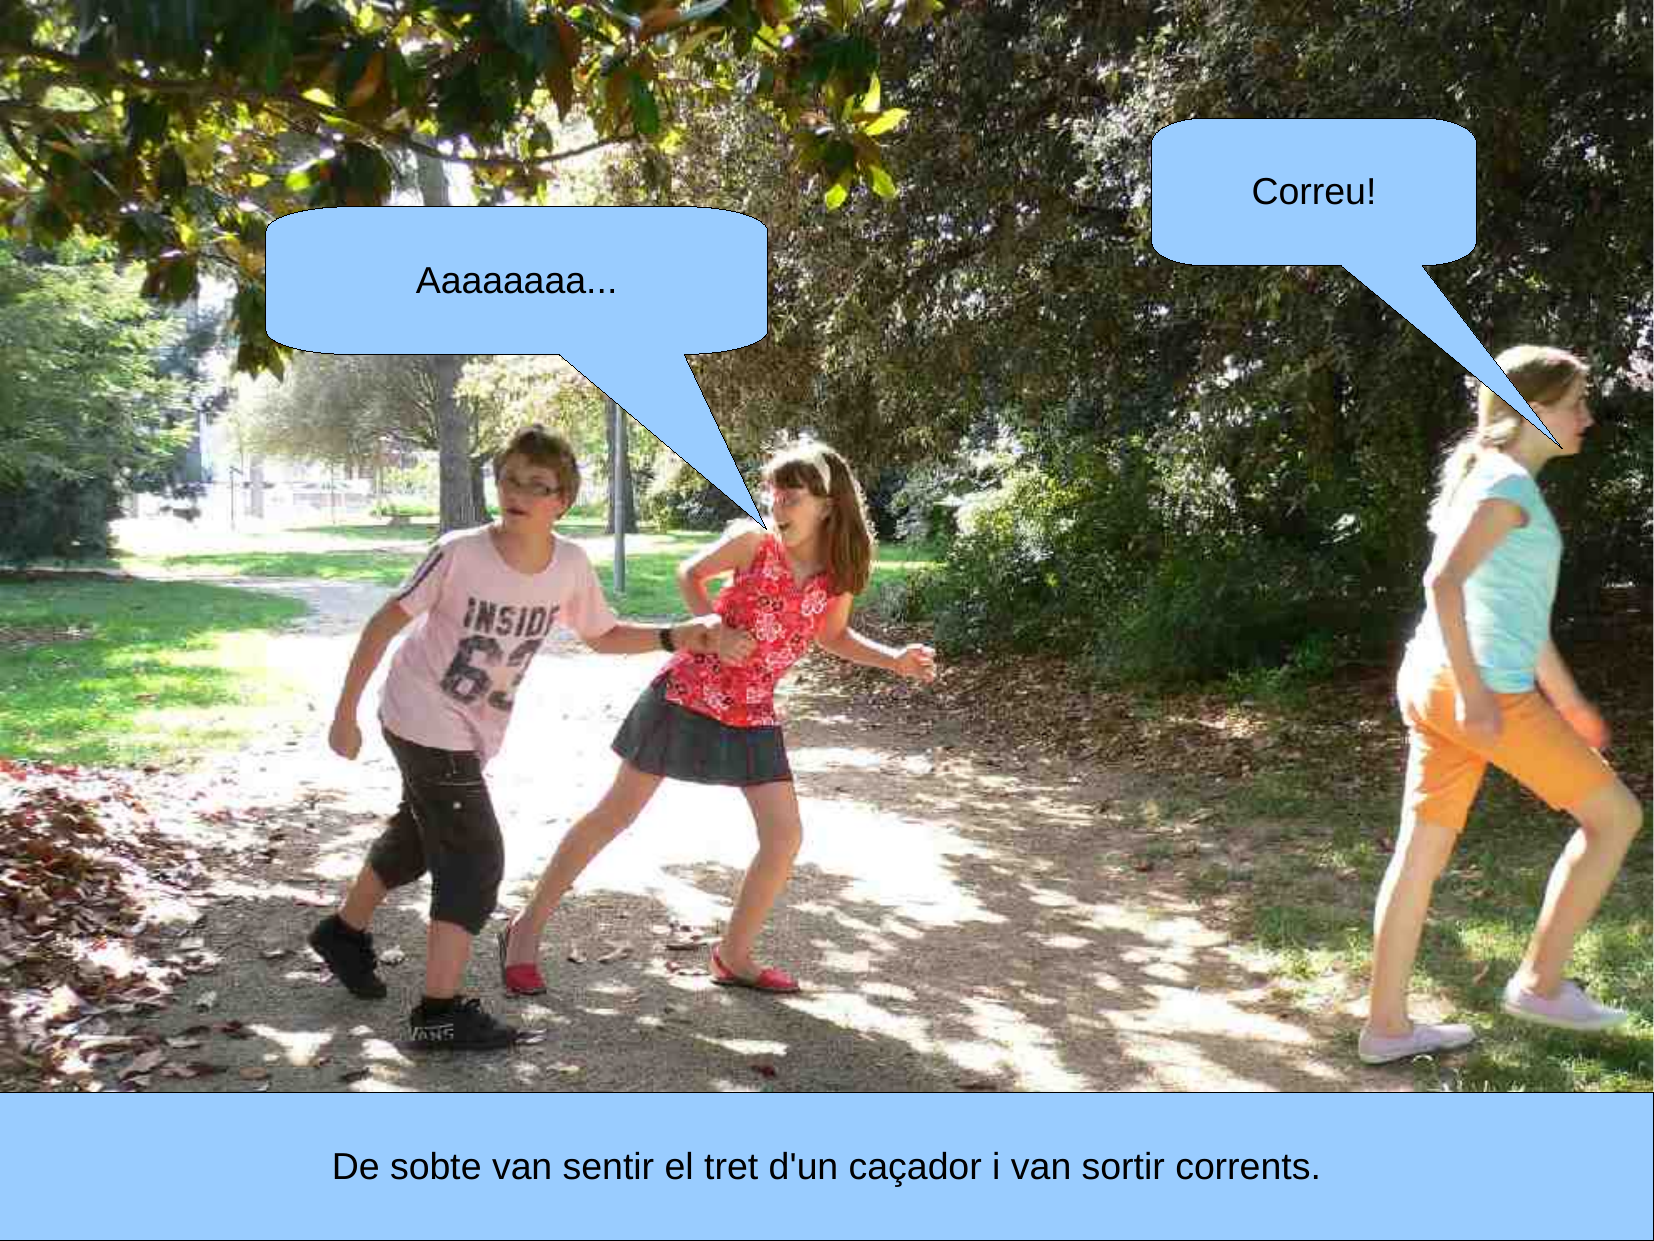

Correu!
Aaaaaaaa...
De sobte van sentir el tret d'un caçador i van sortir corrents.